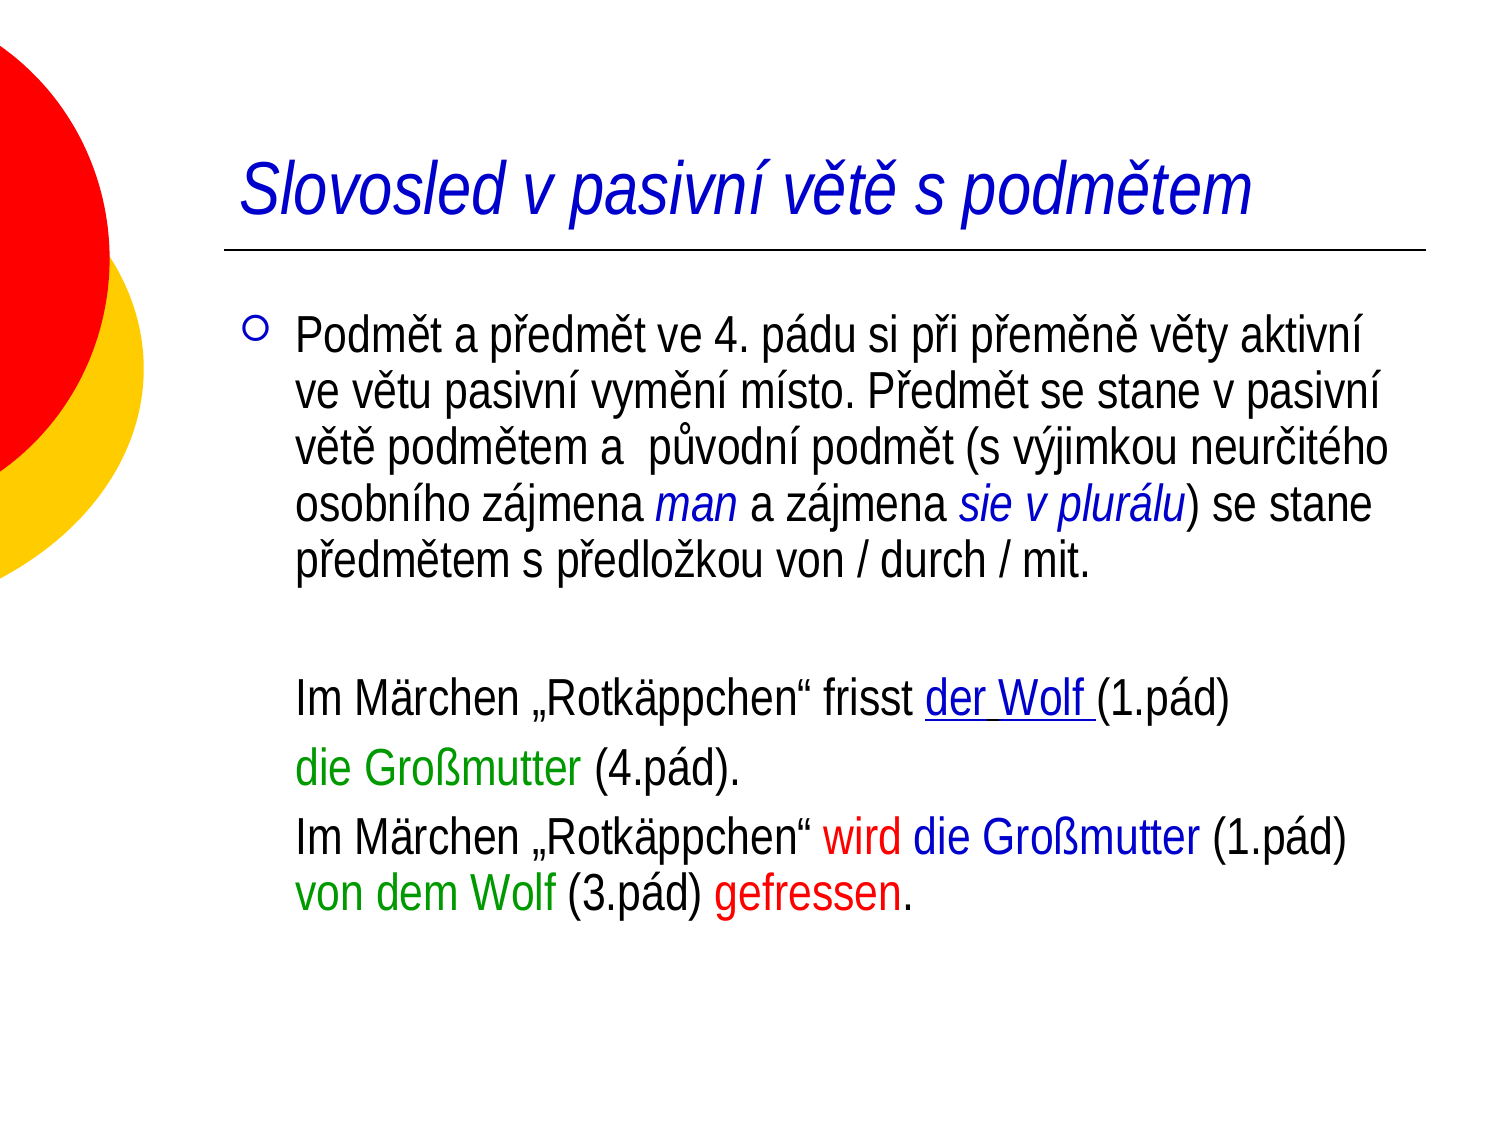

# Slovosled v pasivní větě s podmětem
Podmět a předmět ve 4. pádu si při přeměně věty aktivní ve větu pasivní vymění místo. Předmět se stane v pasivní větě podmětem a původní podmět (s výjimkou neurčitého osobního zájmena man a zájmena sie v plurálu) se stane předmětem s předložkou von / durch / mit.
	Im Märchen „Rotkäppchen“ frisst der Wolf (1.pád)
	die Großmutter (4.pád).
	Im Märchen „Rotkäppchen“ wird die Großmutter (1.pád) von dem Wolf (3.pád) gefressen.